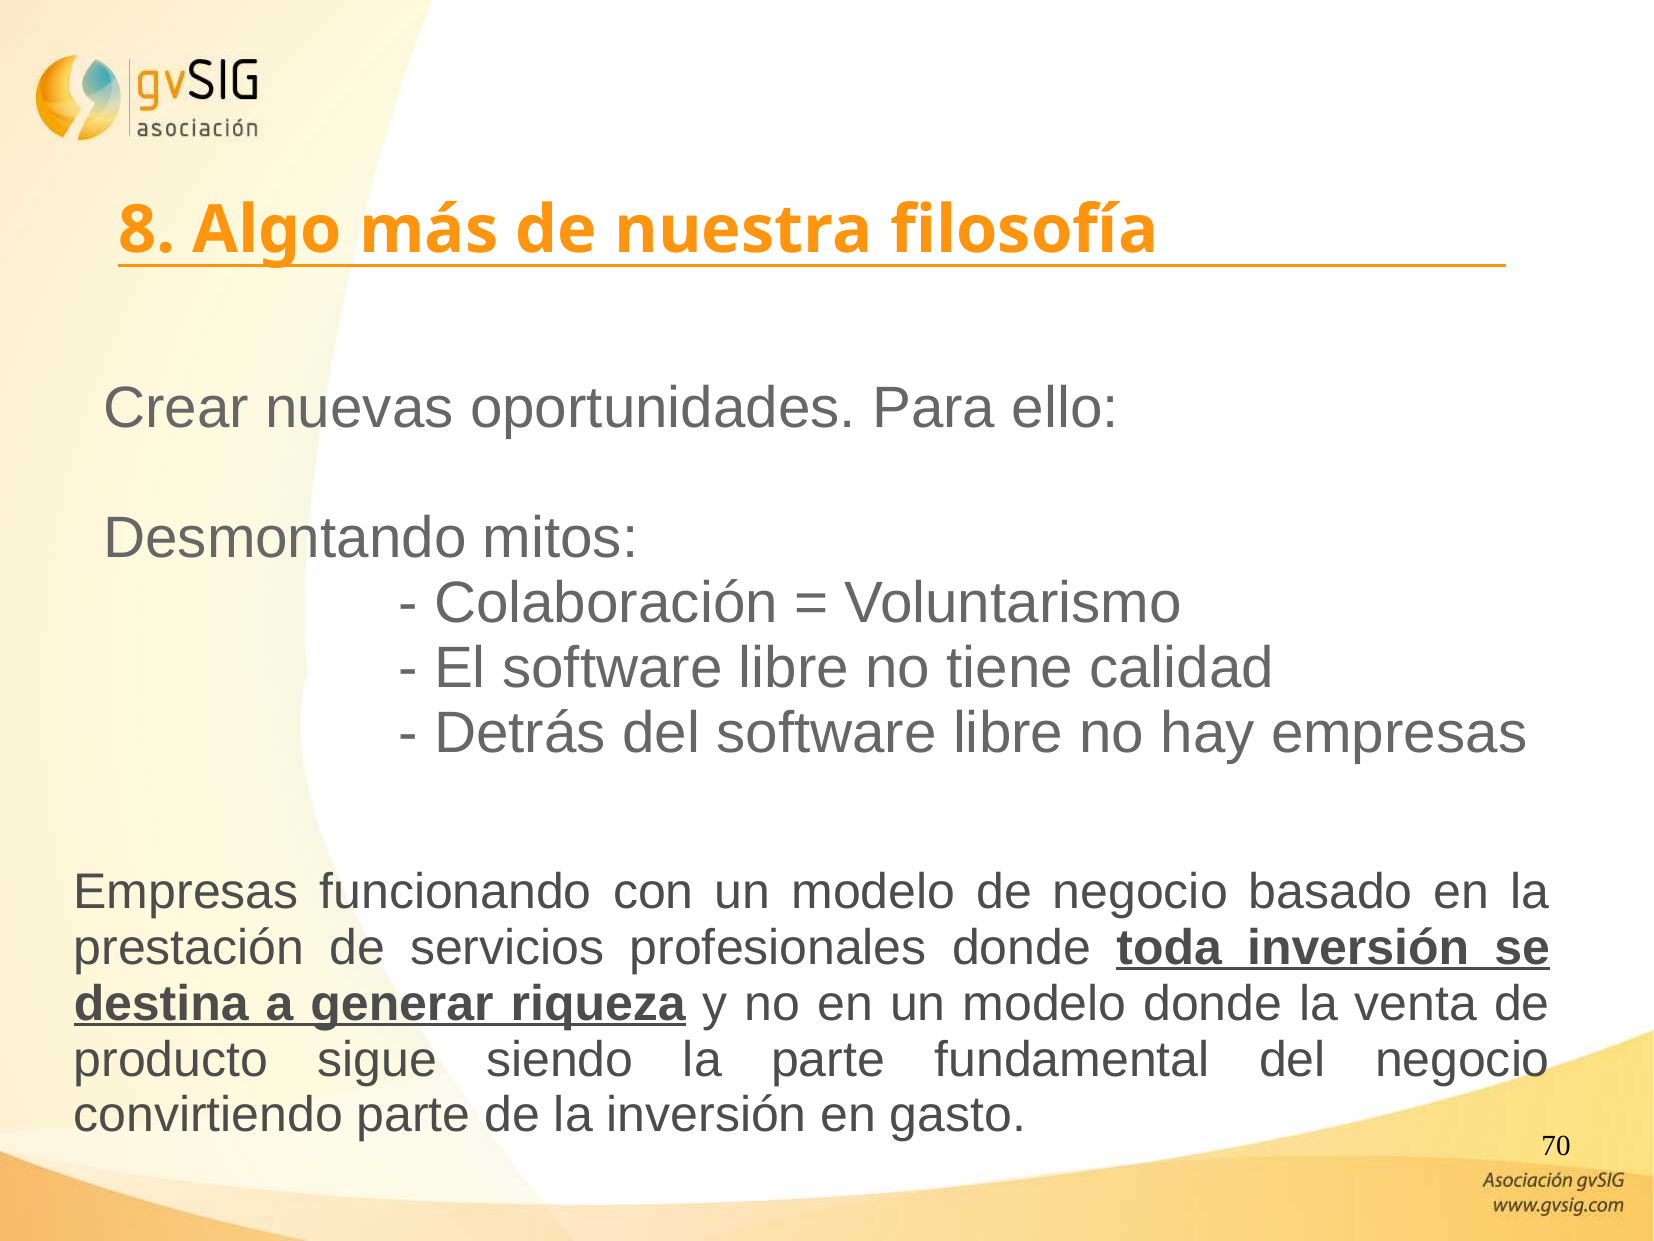

# 8. Algo más de nuestra filosofía
Crear nuevas oportunidades. Para ello:
Desmontando mitos:
	- Colaboración = Voluntarismo
	- El software libre no tiene calidad
	- Detrás del software libre no hay empresas
Empresas funcionando con un modelo de negocio basado en la prestación de servicios profesionales donde toda inversión se destina a generar riqueza y no en un modelo donde la venta de producto sigue siendo la parte fundamental del negocio convirtiendo parte de la inversión en gasto.
70